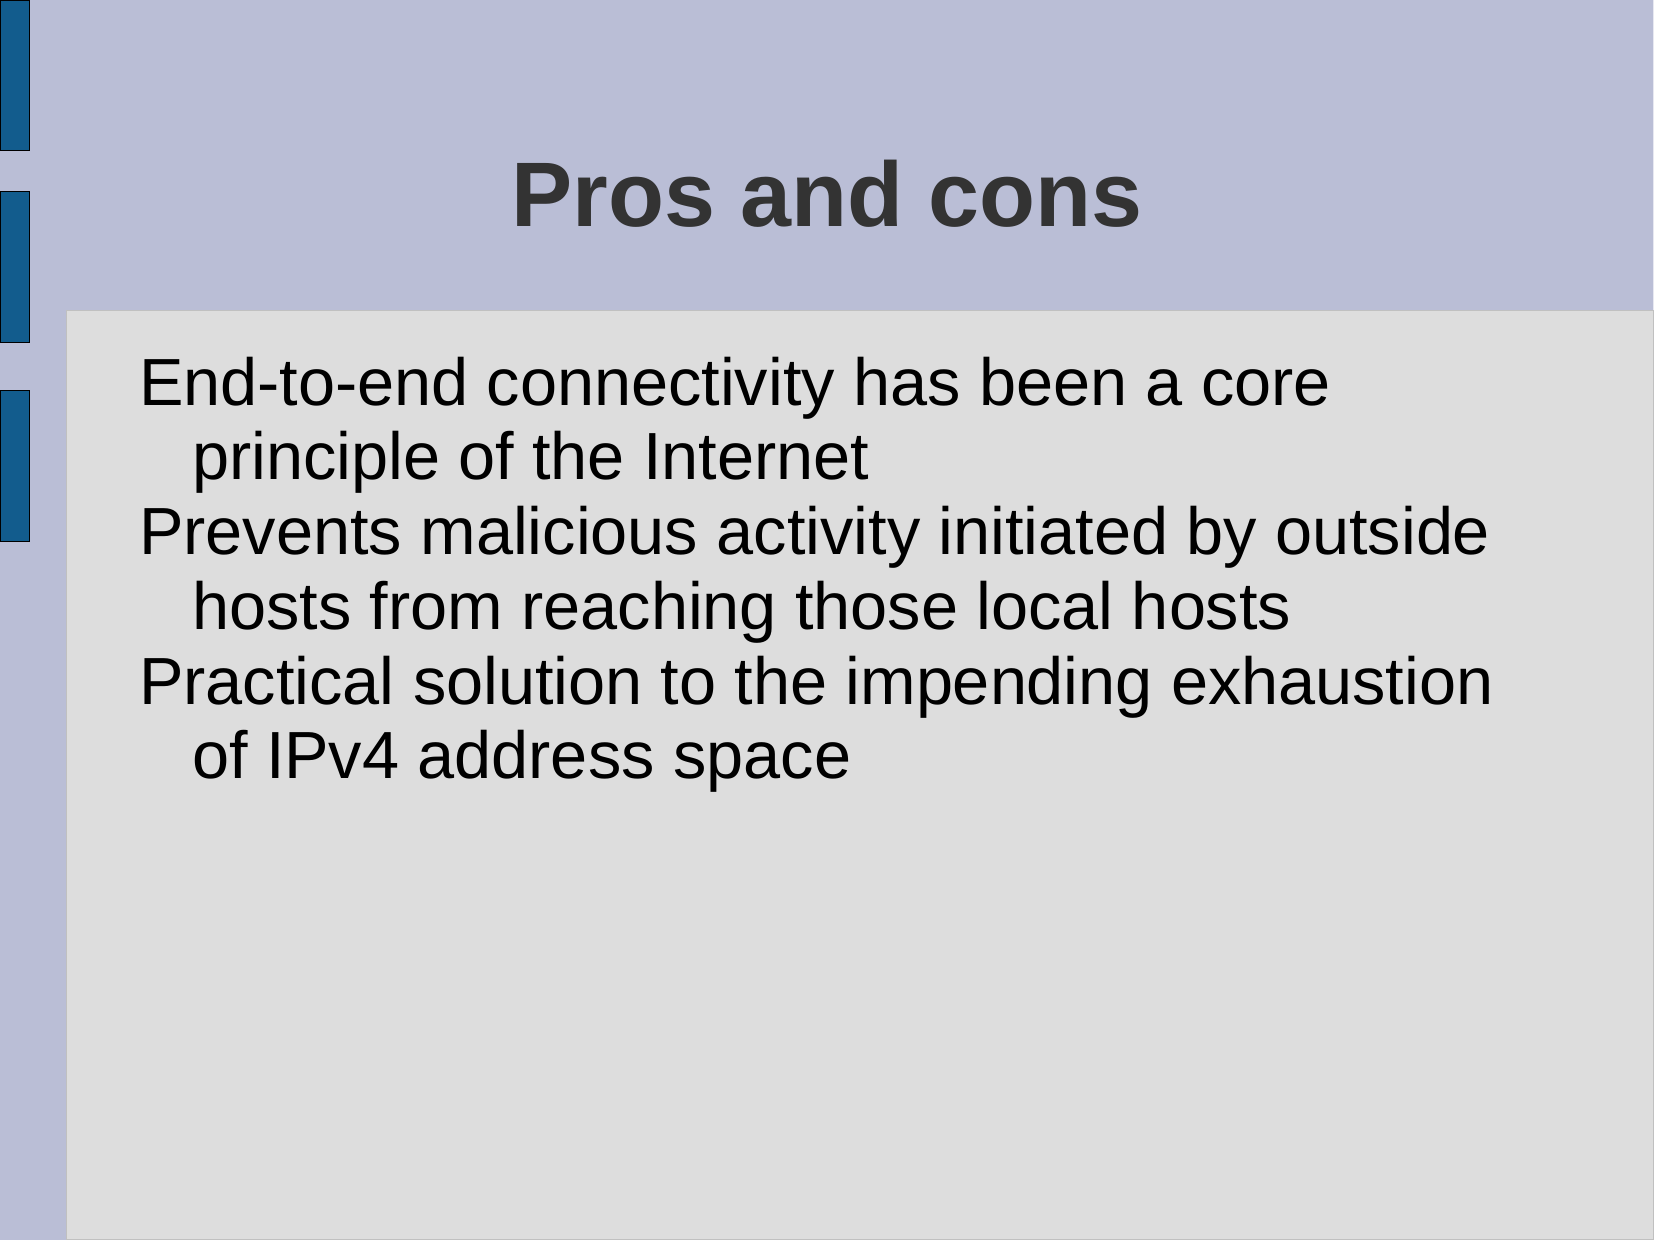

# Pros and cons
End-to-end connectivity has been a core principle of the Internet
Prevents malicious activity initiated by outside hosts from reaching those local hosts
Practical solution to the impending exhaustion of IPv4 address space